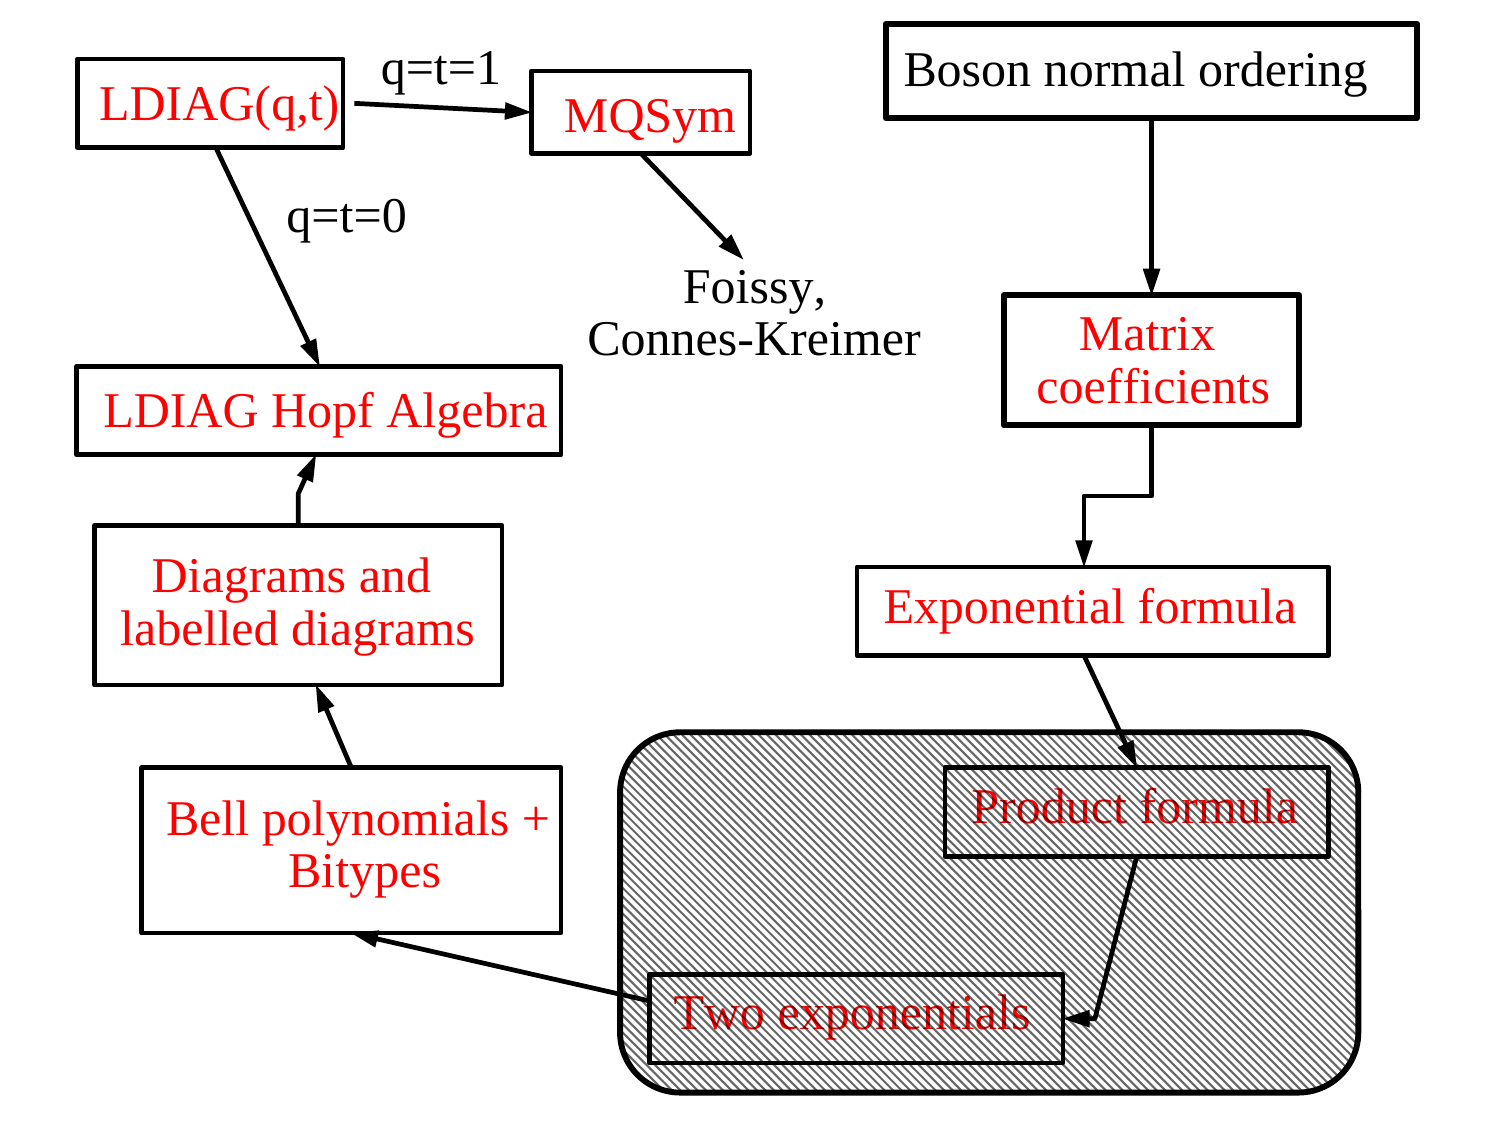

Boson normal ordering
q=t=1
LDIAG(q,t)
MQSym
q=t=0
Foissy,
Connes-Kreimer
Matrix
coefficients
LDIAG Hopf Algebra
Diagrams and
labelled diagrams
Exponential formula
Bell polynomials +
Bitypes
Product formula
Two exponentials